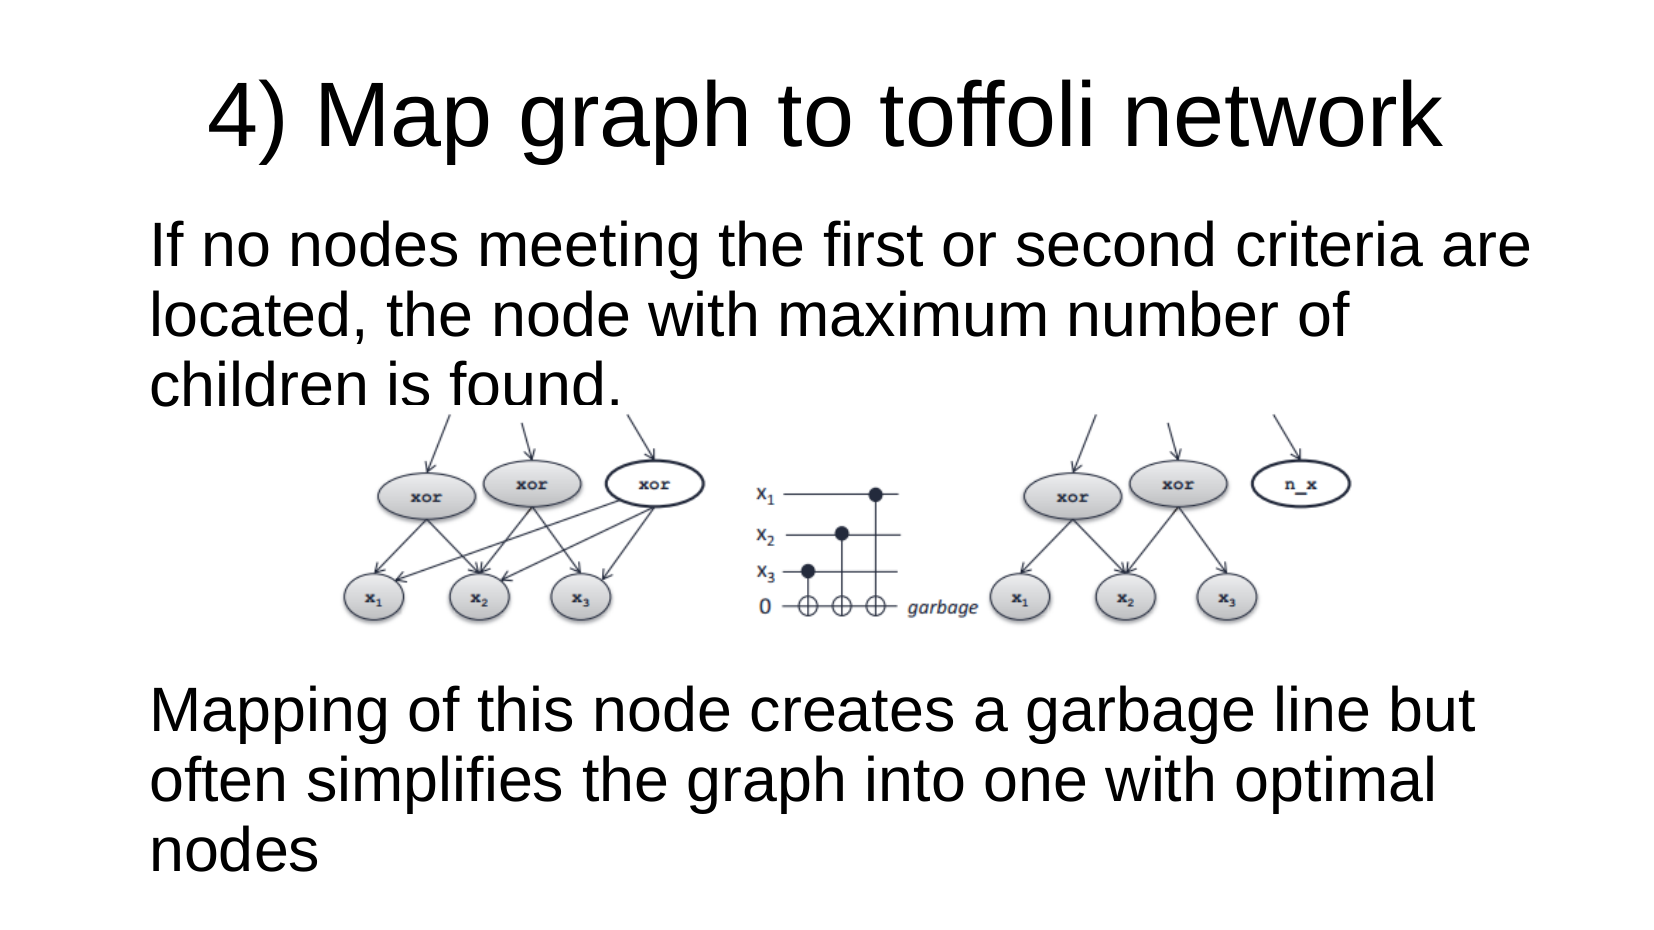

# 4) Map graph to toffoli network
If no nodes meeting the first or second criteria are located, the node with maximum number of children is found.
Mapping of this node creates a garbage line but often simplifies the graph into one with optimal nodes